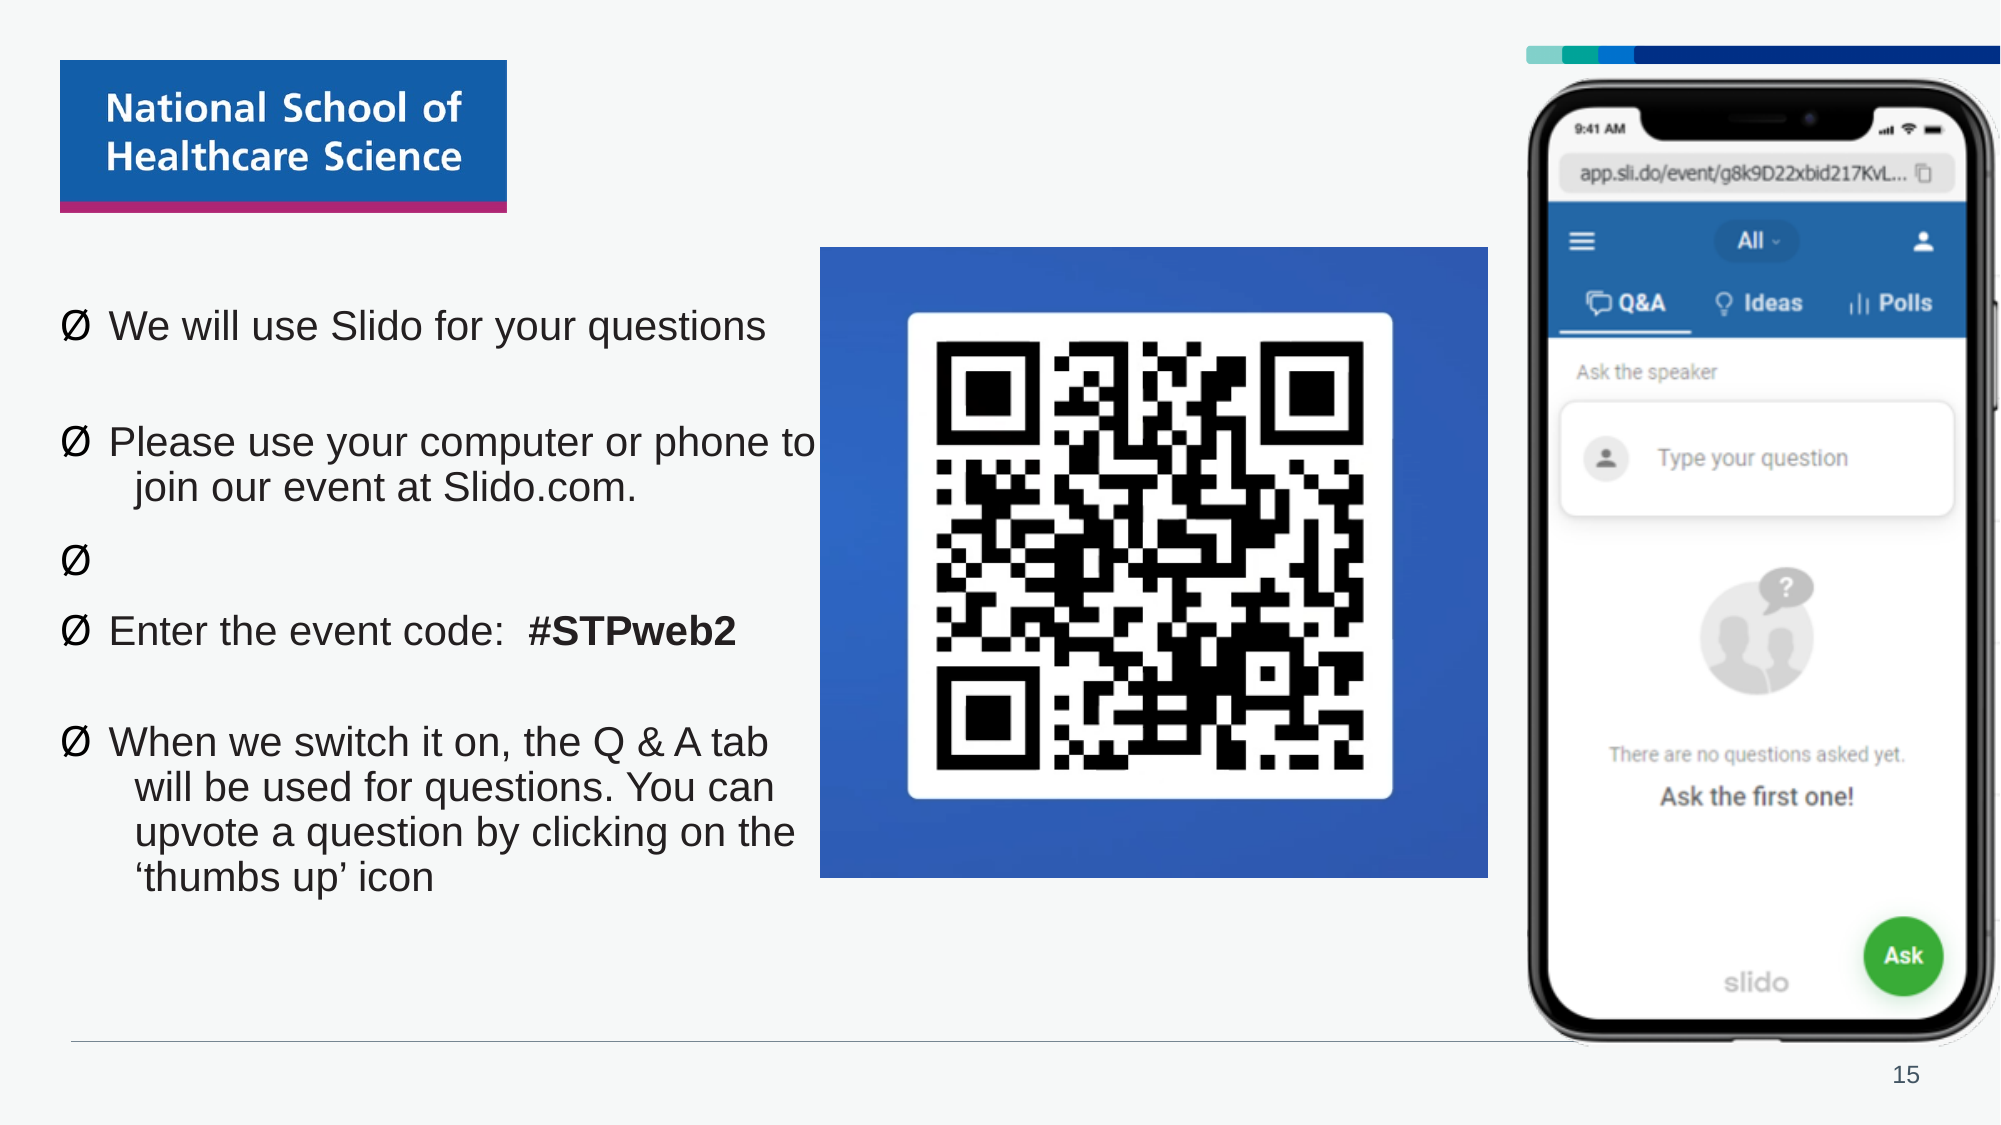

We will use Slido for your questions
 Please use your computer or phone to join our event at Slido.com.
 Enter the event code:  #STPweb2
 When we switch it on, the Q & A tab will be used for questions. You can upvote a question by clicking on the ‘thumbs up’ icon